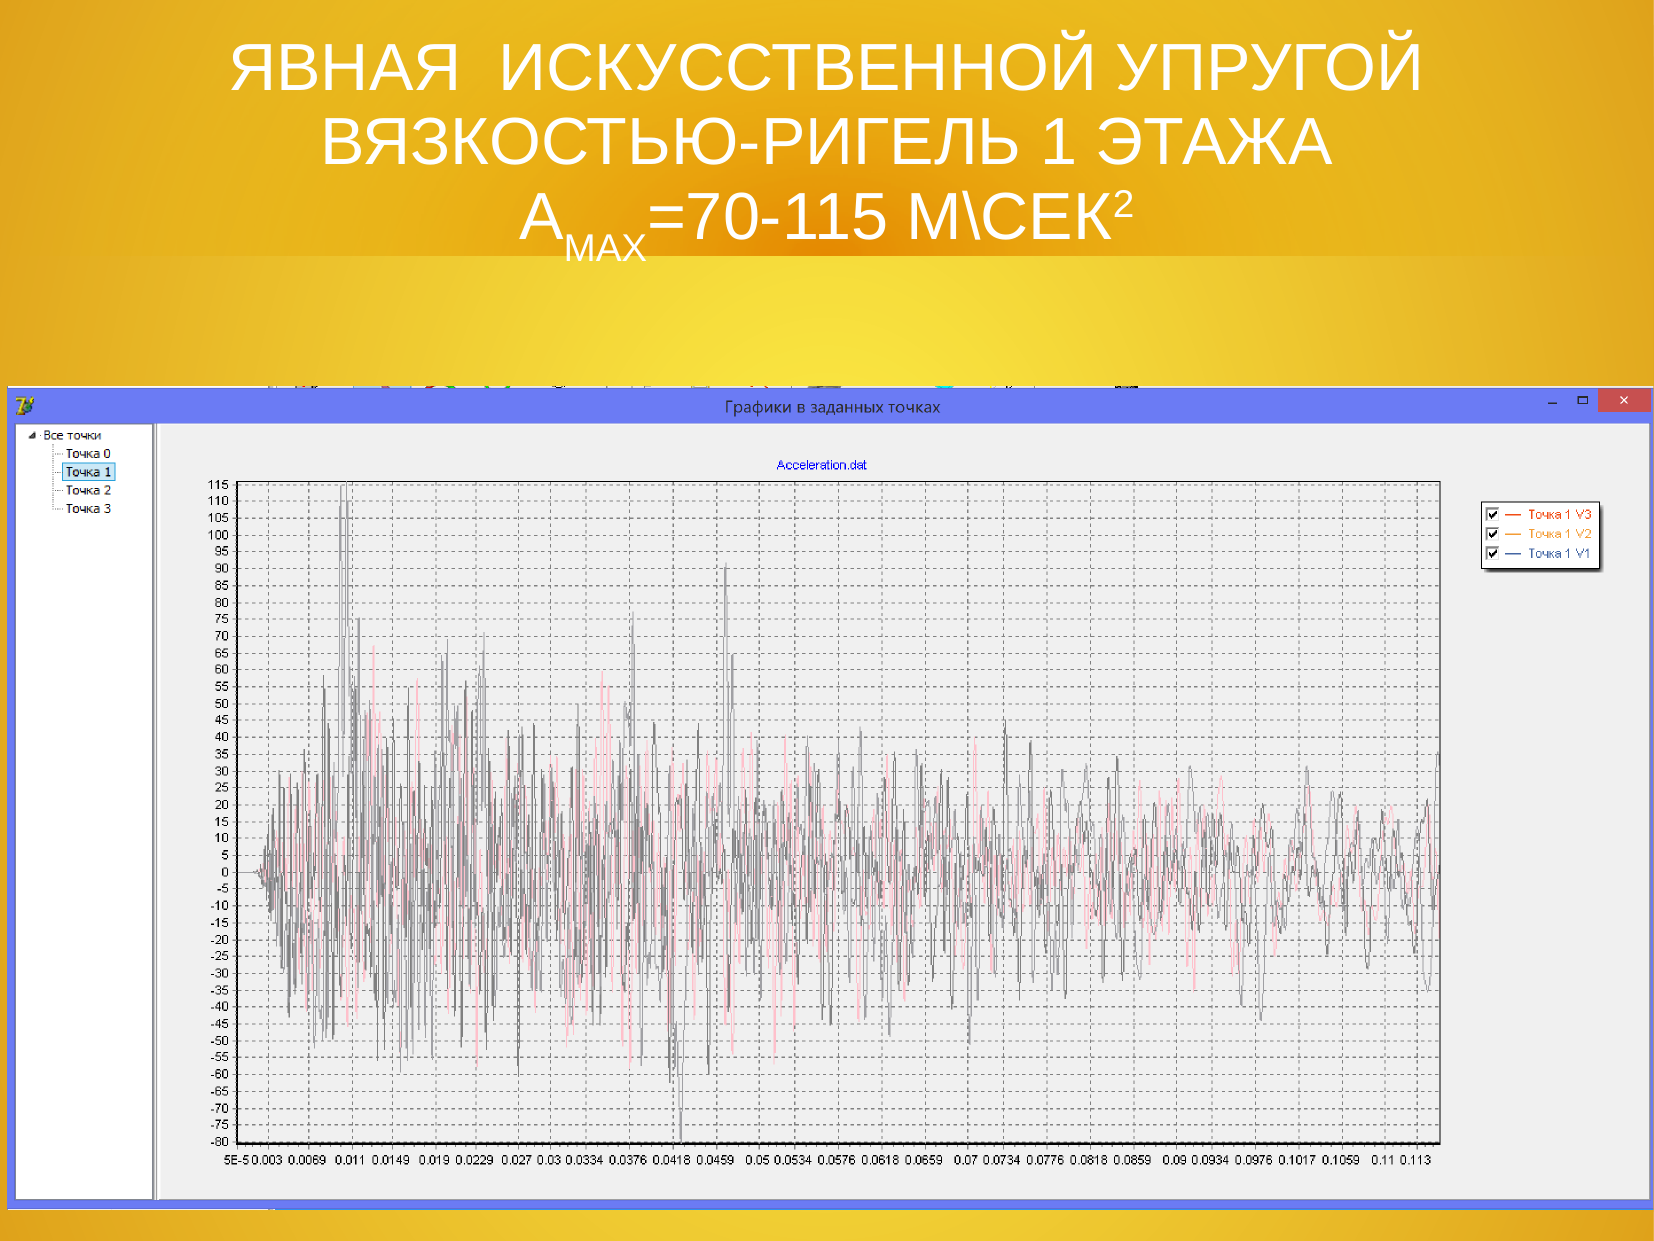

# ЯВНАЯ ИСКУССТВЕННОЙ УПРУГОЙ ВЯЗКОСТЬЮ-РИГЕЛЬ 1 ЭТАЖА АМАХ=70-115 М\СЕК2